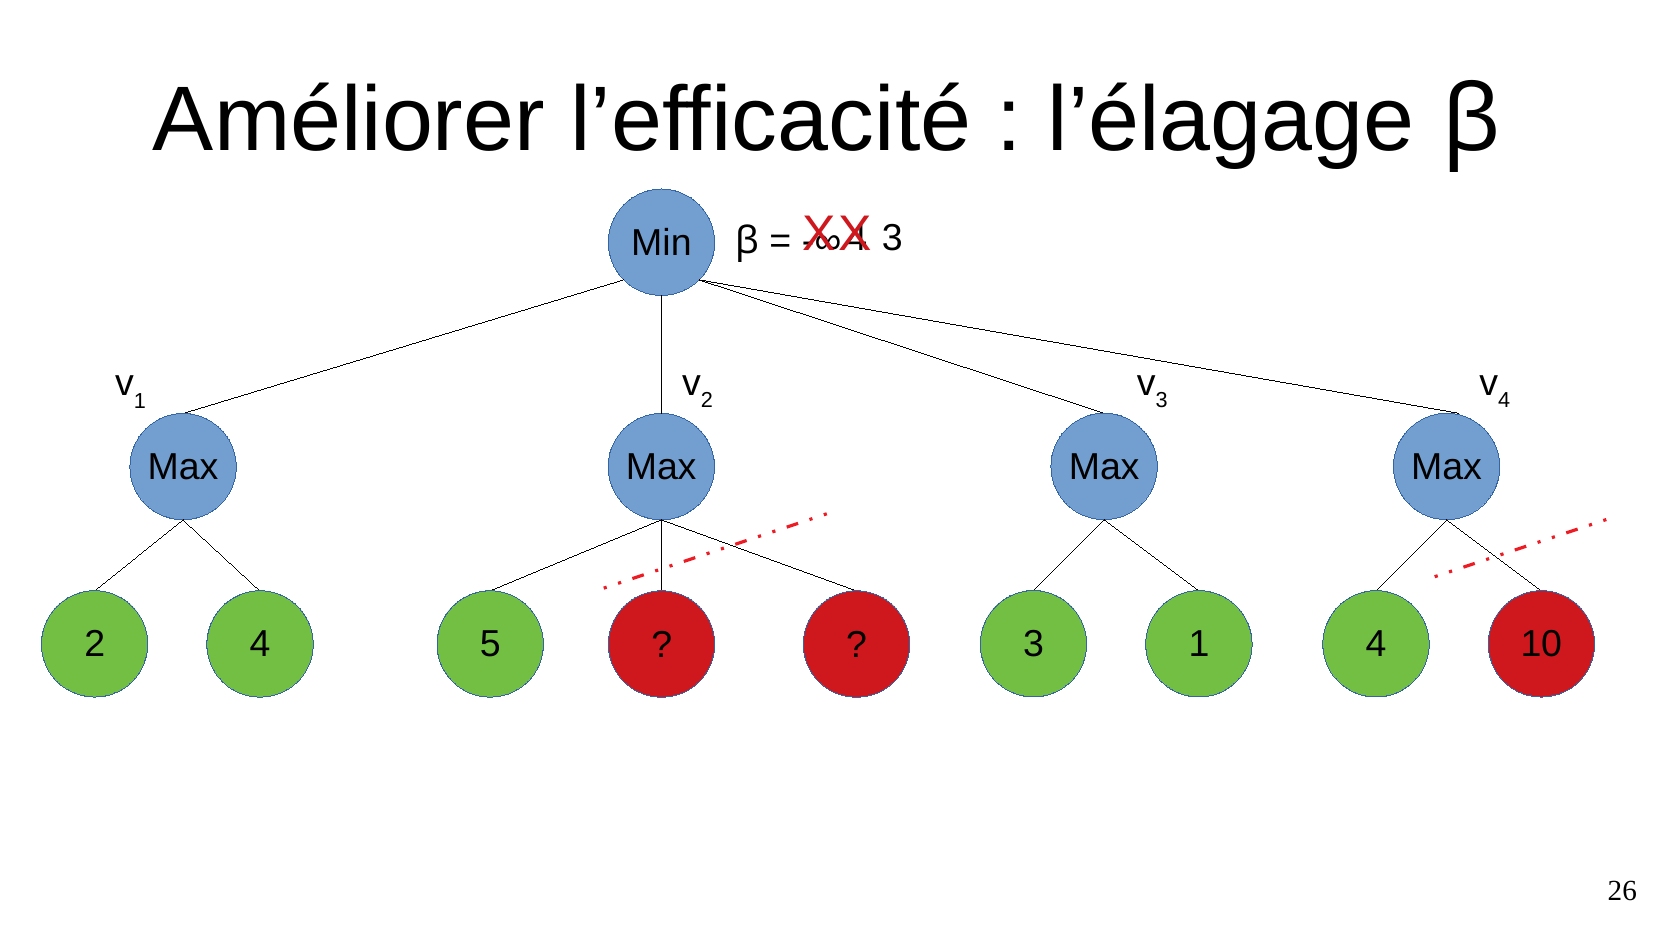

# Améliorer l’efficacité : l’élagage β
Min
X 4
X 3
β = -∞
v1
Max
2
4
v4
Max
4
10
v3
Max
3
1
Max
5
?
?
v2
3
1
4
2
10
4
5
?
?
26